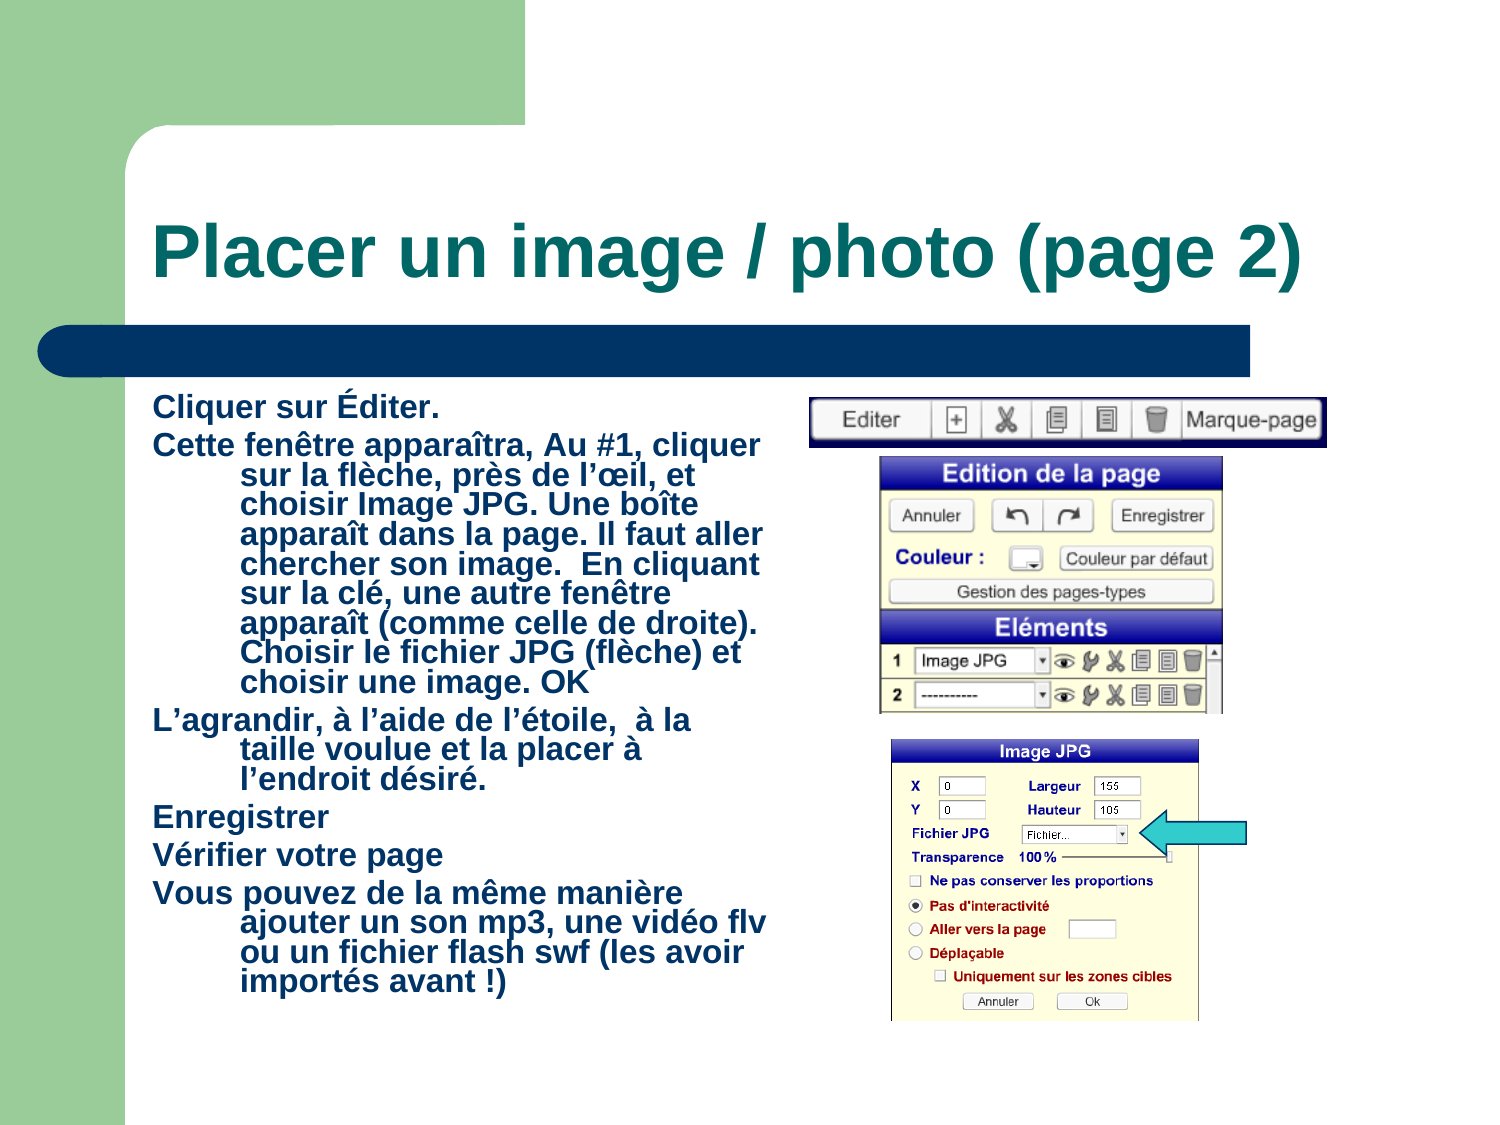

# Placer un image / photo (page 2)
Cliquer sur Éditer.
Cette fenêtre apparaîtra, Au #1, cliquer sur la flèche, près de l’œil, et choisir Image JPG. Une boîte apparaît dans la page. Il faut aller chercher son image. En cliquant sur la clé, une autre fenêtre apparaît (comme celle de droite). Choisir le fichier JPG (flèche) et choisir une image. OK
L’agrandir, à l’aide de l’étoile, à la taille voulue et la placer à l’endroit désiré.
Enregistrer
Vérifier votre page
Vous pouvez de la même manière ajouter un son mp3, une vidéo flv ou un fichier flash swf (les avoir importés avant !)